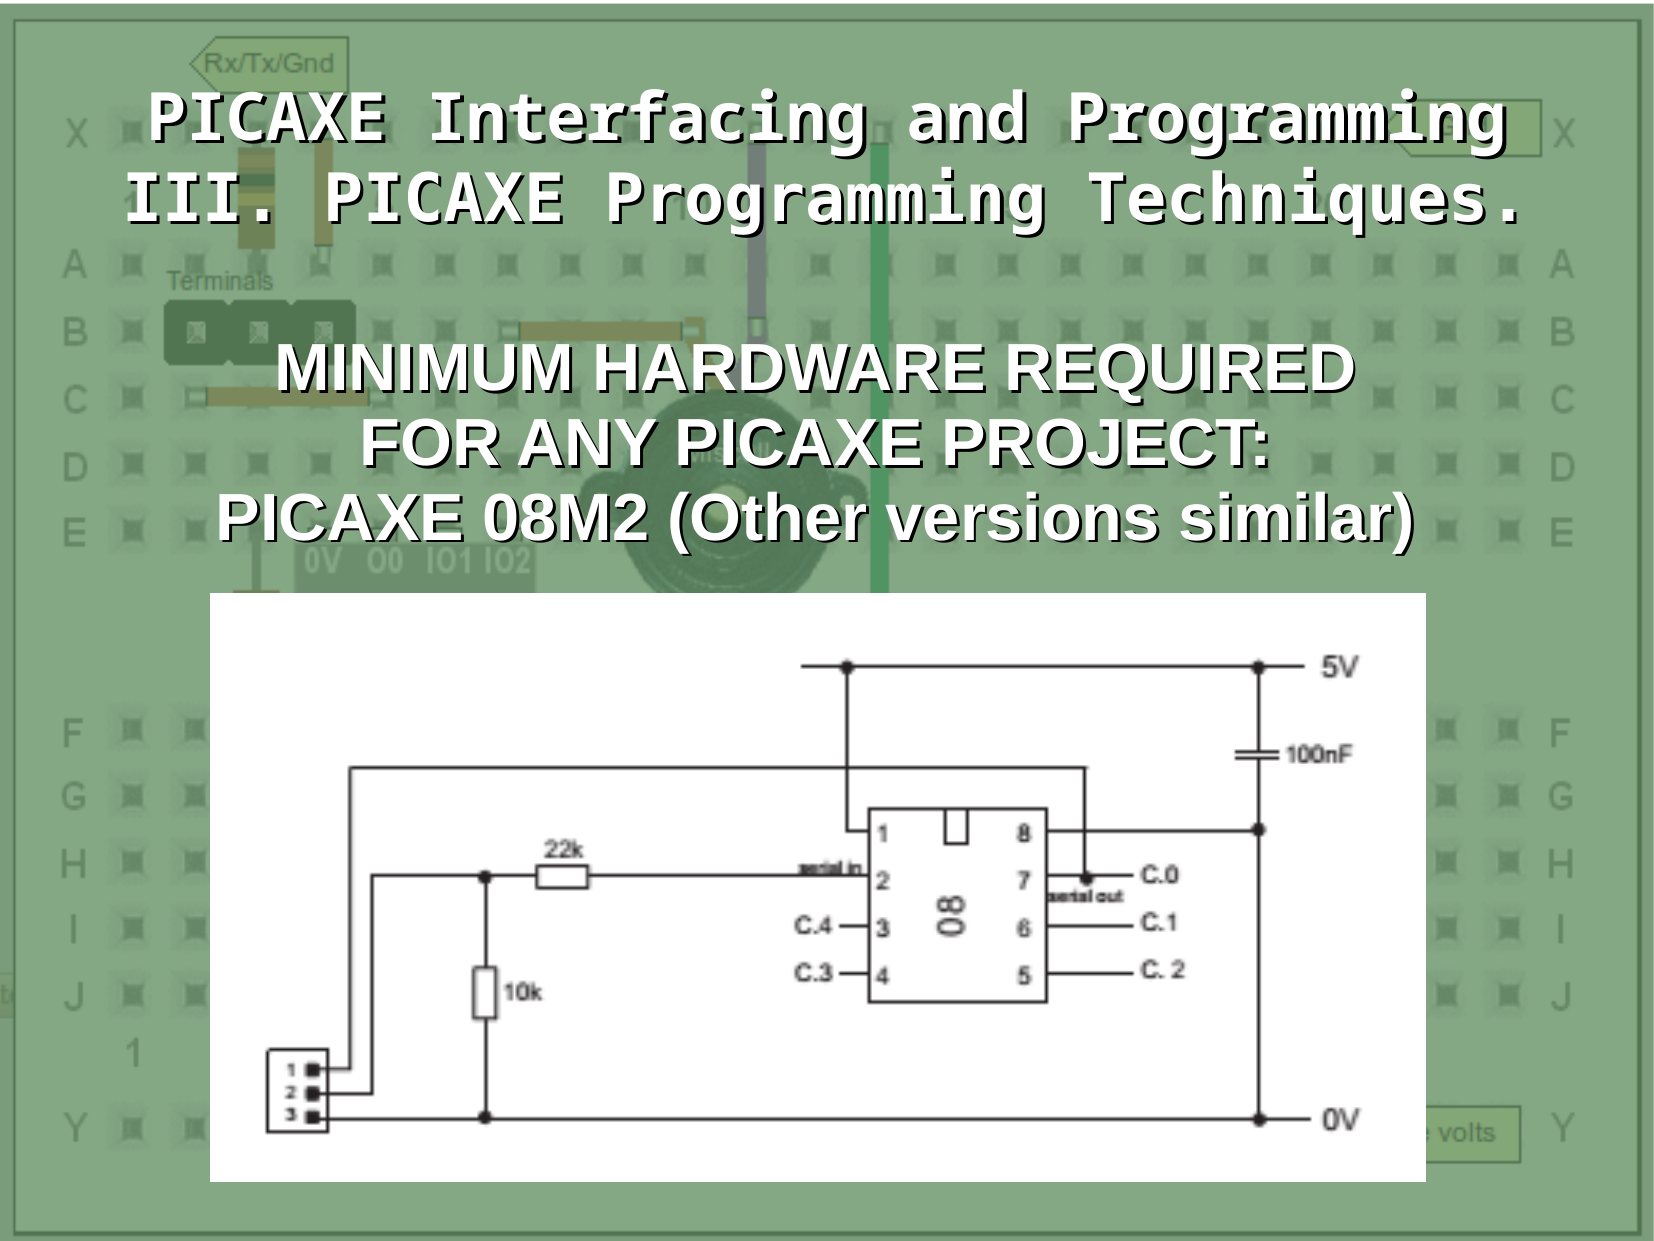

# PICAXE Interfacing and Programming III. PICAXE Programming Techniques.
MINIMUM HARDWARE REQUIRED
FOR ANY PICAXE PROJECT:
PICAXE 08M2 (Other versions similar)